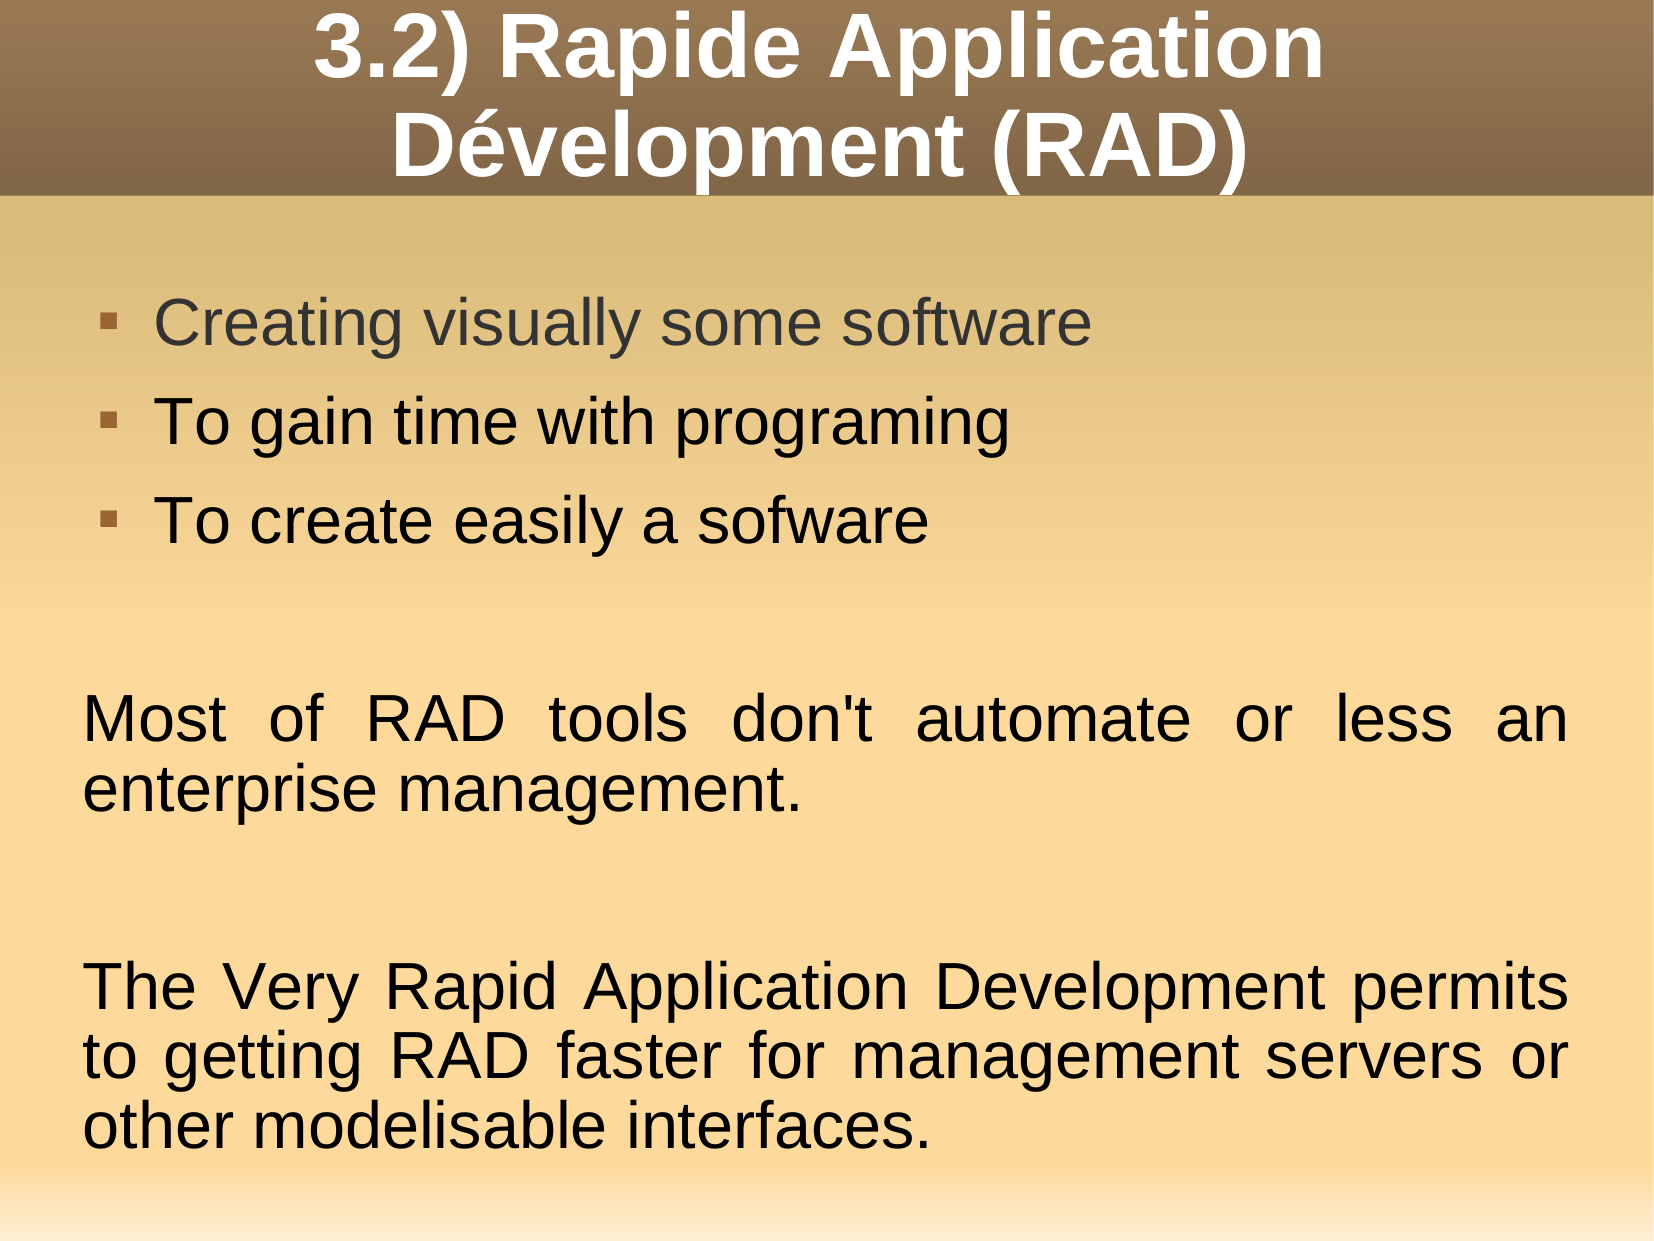

# 3.2) Rapide Application Dévelopment (RAD)‏
Creating visually some software
To gain time with programing
To create easily a sofware
Most of RAD tools don't automate or less an enterprise management.
The Very Rapid Application Development permits to getting RAD faster for management servers or other modelisable interfaces.